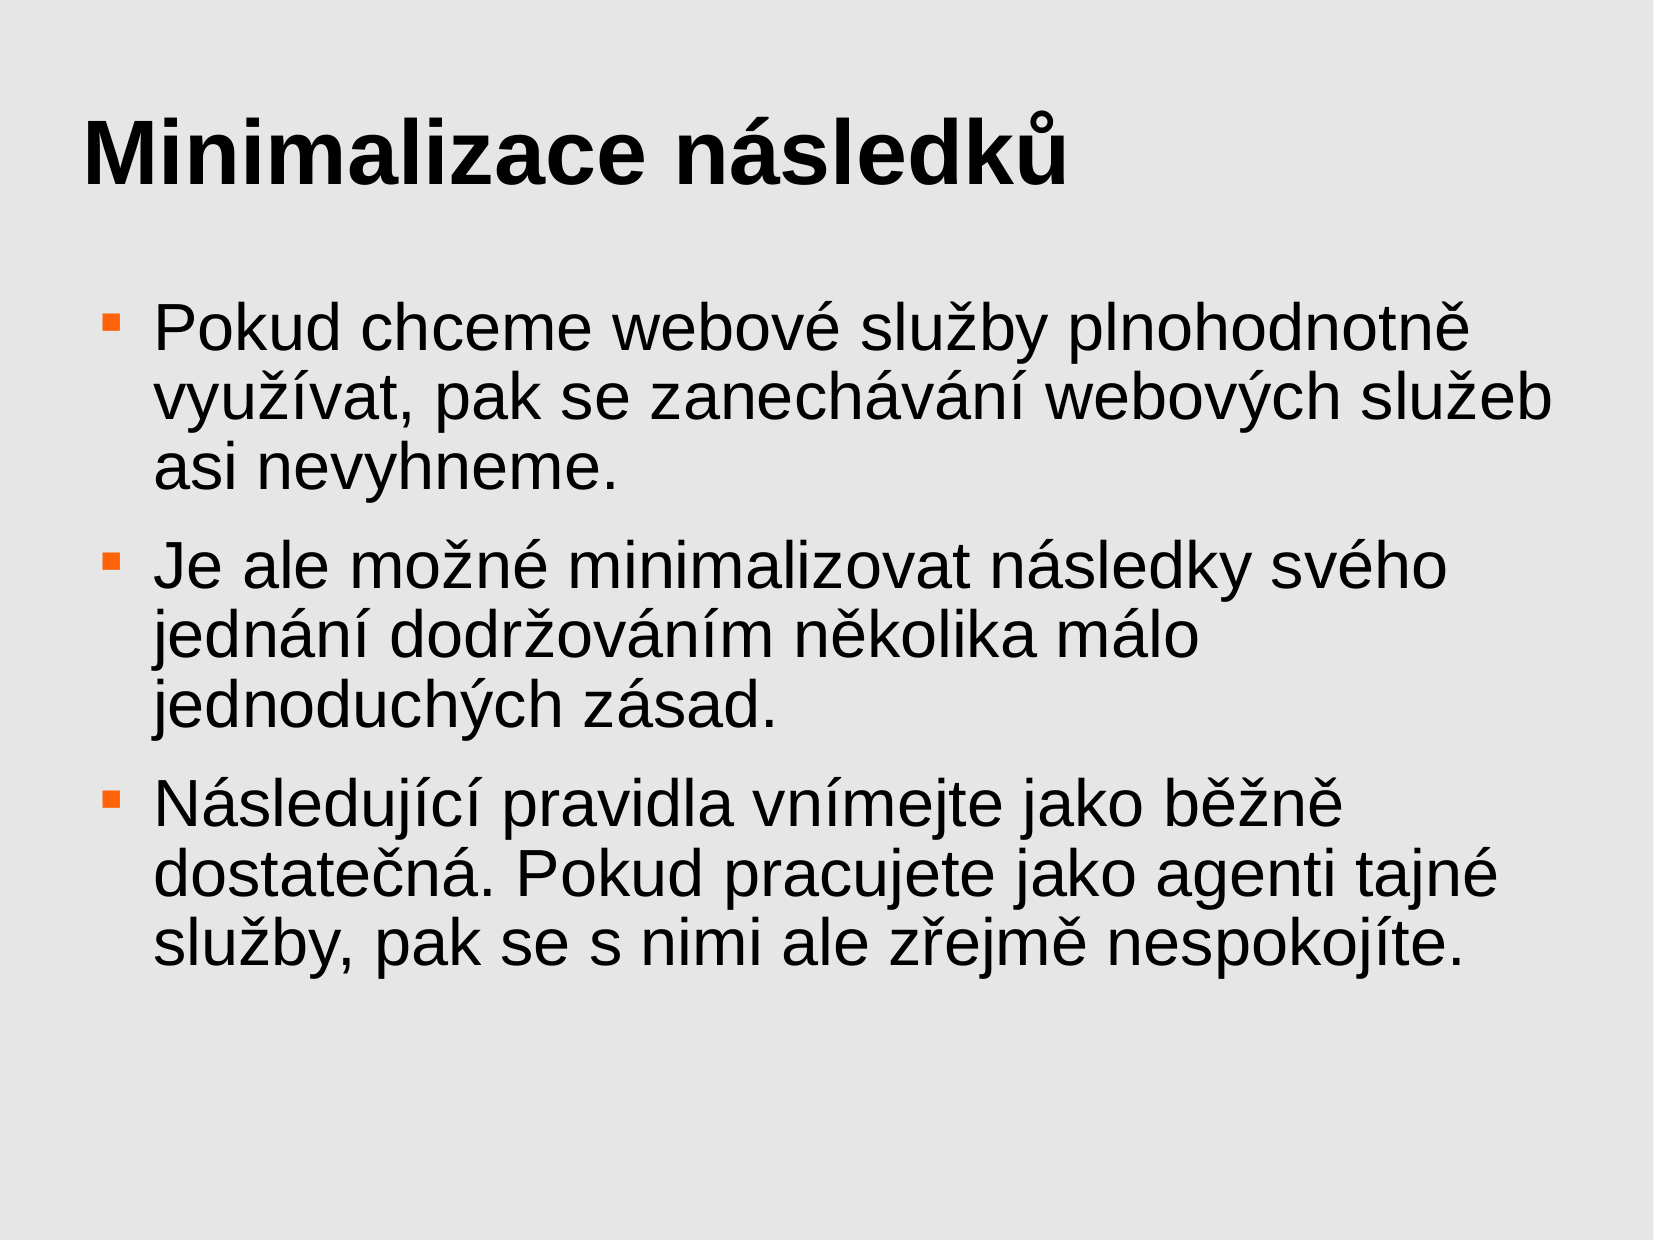

# Minimalizace následků
Pokud chceme webové služby plnohodnotně využívat, pak se zanechávání webových služeb asi nevyhneme.
Je ale možné minimalizovat následky svého jednání dodržováním několika málo jednoduchých zásad.
Následující pravidla vnímejte jako běžně dostatečná. Pokud pracujete jako agenti tajné služby, pak se s nimi ale zřejmě nespokojíte.